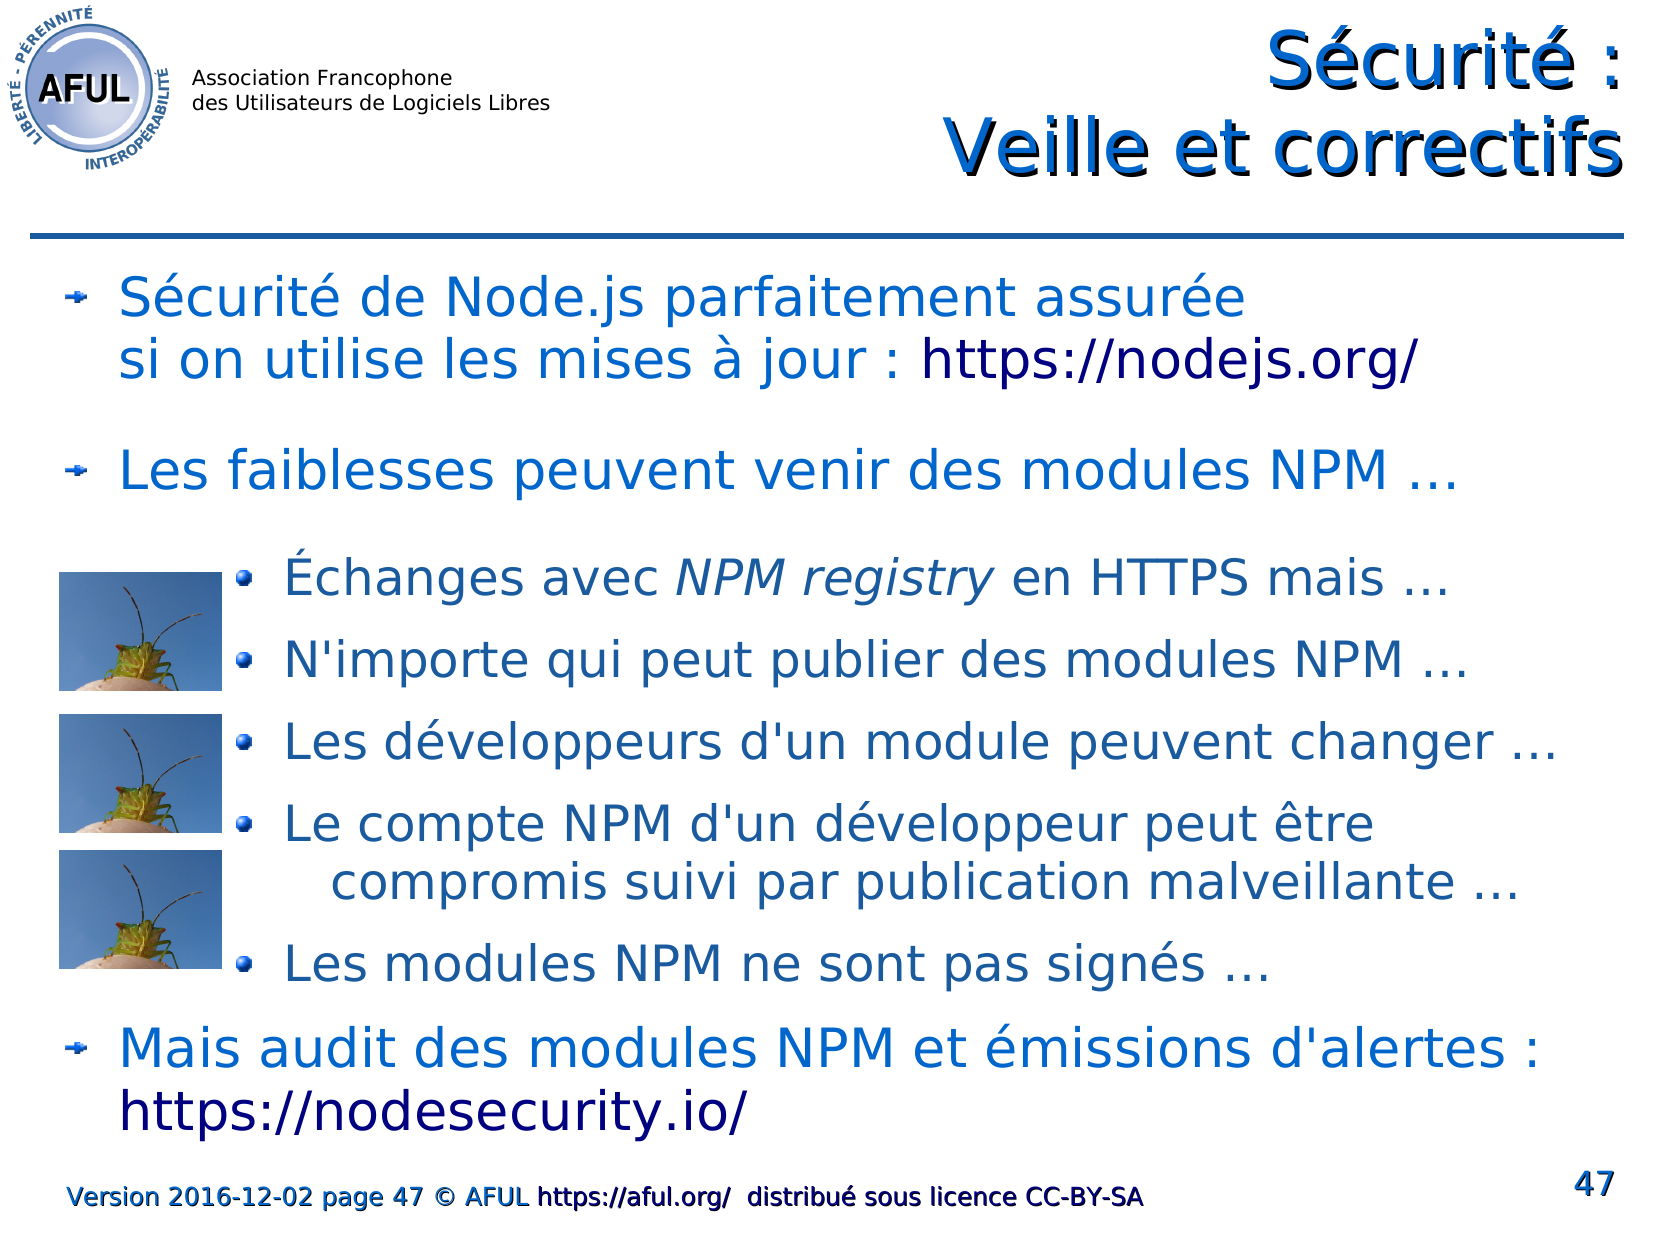

# Sécurité : Veille et correctifs
Sécurité de Node.js parfaitement assurée
si on utilise les mises à jour : https://nodejs.org/
Les faiblesses peuvent venir des modules NPM …
Échanges avec NPM registry en HTTPS mais …
N'importe qui peut publier des modules NPM …
Les développeurs d'un module peuvent changer …
Le compte NPM d'un développeur peut être compromis suivi par publication malveillante …
Les modules NPM ne sont pas signés …
Mais audit des modules NPM et émissions d'alertes :https://nodesecurity.io/